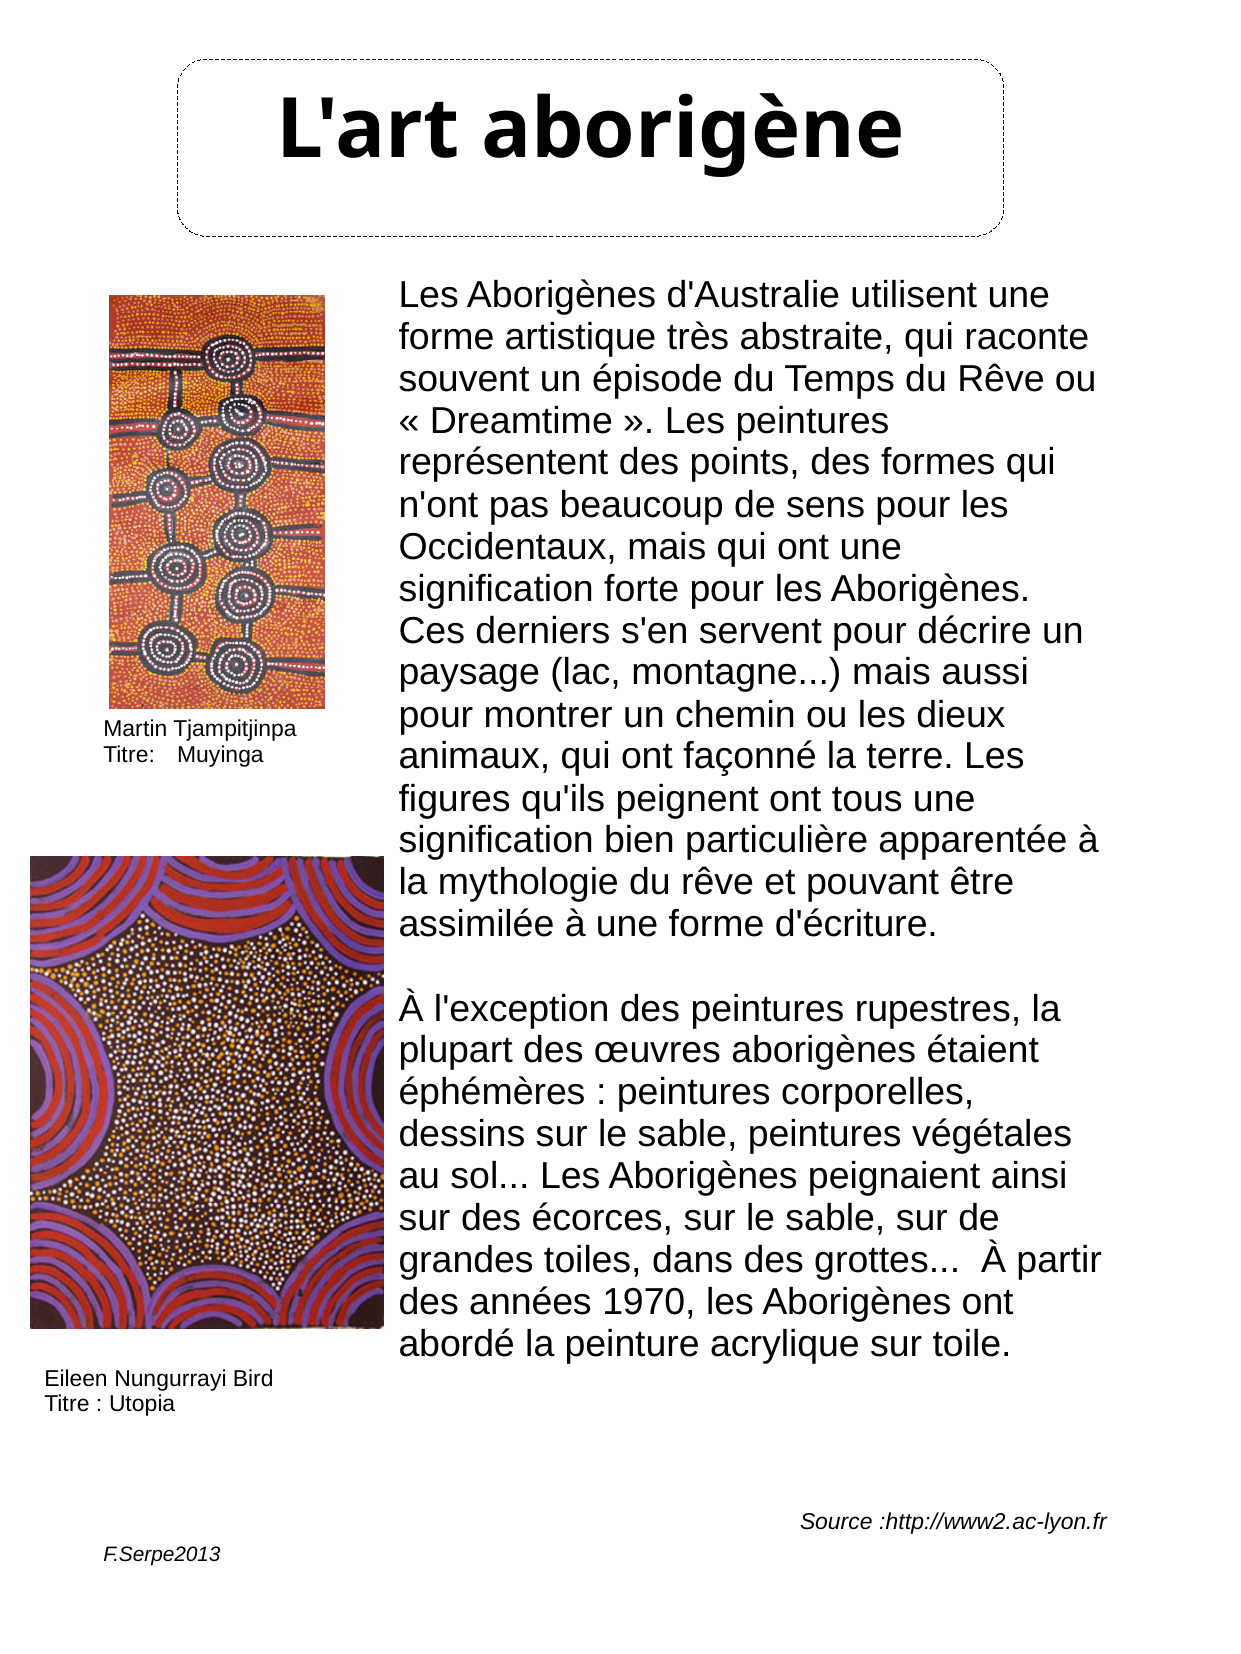

L'art aborigène
Les Aborigènes d'Australie utilisent une forme artistique très abstraite, qui raconte souvent un épisode du Temps du Rêve ou « Dreamtime ». Les peintures représentent des points, des formes qui n'ont pas beaucoup de sens pour les Occidentaux, mais qui ont une signification forte pour les Aborigènes. Ces derniers s'en servent pour décrire un paysage (lac, montagne...) mais aussi pour montrer un chemin ou les dieux animaux, qui ont façonné la terre. Les figures qu'ils peignent ont tous une signification bien particulière apparentée à la mythologie du rêve et pouvant être assimilée à une forme d'écriture.
À l'exception des peintures rupestres, la plupart des œuvres aborigènes étaient éphémères : peintures corporelles, dessins sur le sable, peintures végétales au sol... Les Aborigènes peignaient ainsi sur des écorces, sur le sable, sur de grandes toiles, dans des grottes... À partir des années 1970, les Aborigènes ont abordé la peinture acrylique sur toile.
Source :http://www2.ac-lyon.fr
Martin Tjampitjinpa
Titre: 	Muyinga
Eileen Nungurrayi Bird
Titre : Utopia
F.Serpe2013